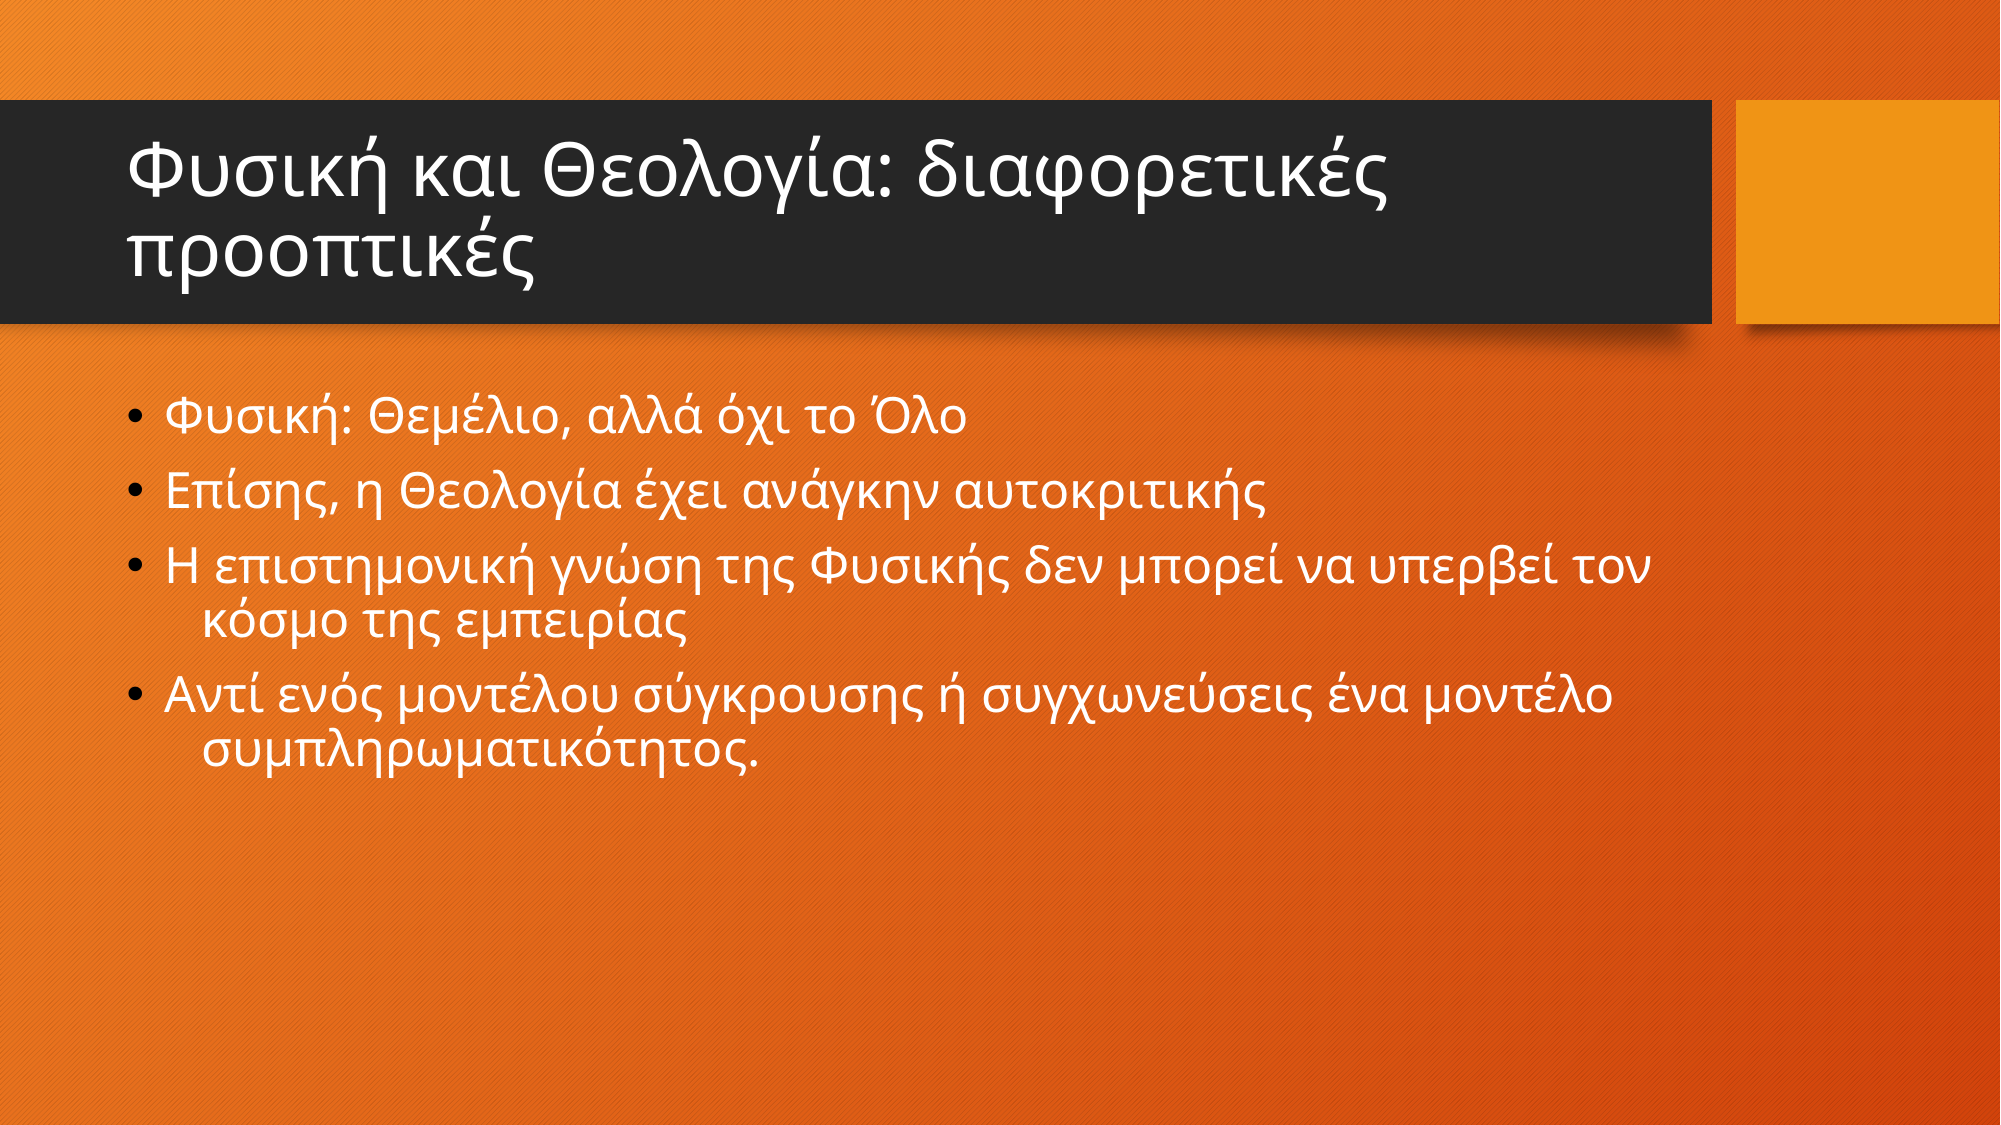

# Φυσική και Θεολογία: διαφορετικές προοπτικές
Φυσική: Θεμέλιο, αλλά όχι το Όλο
Επίσης, η Θεολογία έχει ανάγκην αυτοκριτικής
Η επιστημονική γνώση της Φυσικής δεν μπορεί να υπερβεί τον κόσμο της εμπειρίας
Αντί ενός μοντέλου σύγκρουσης ή συγχωνεύσεις ένα μοντέλο συμπληρωματικότητος.